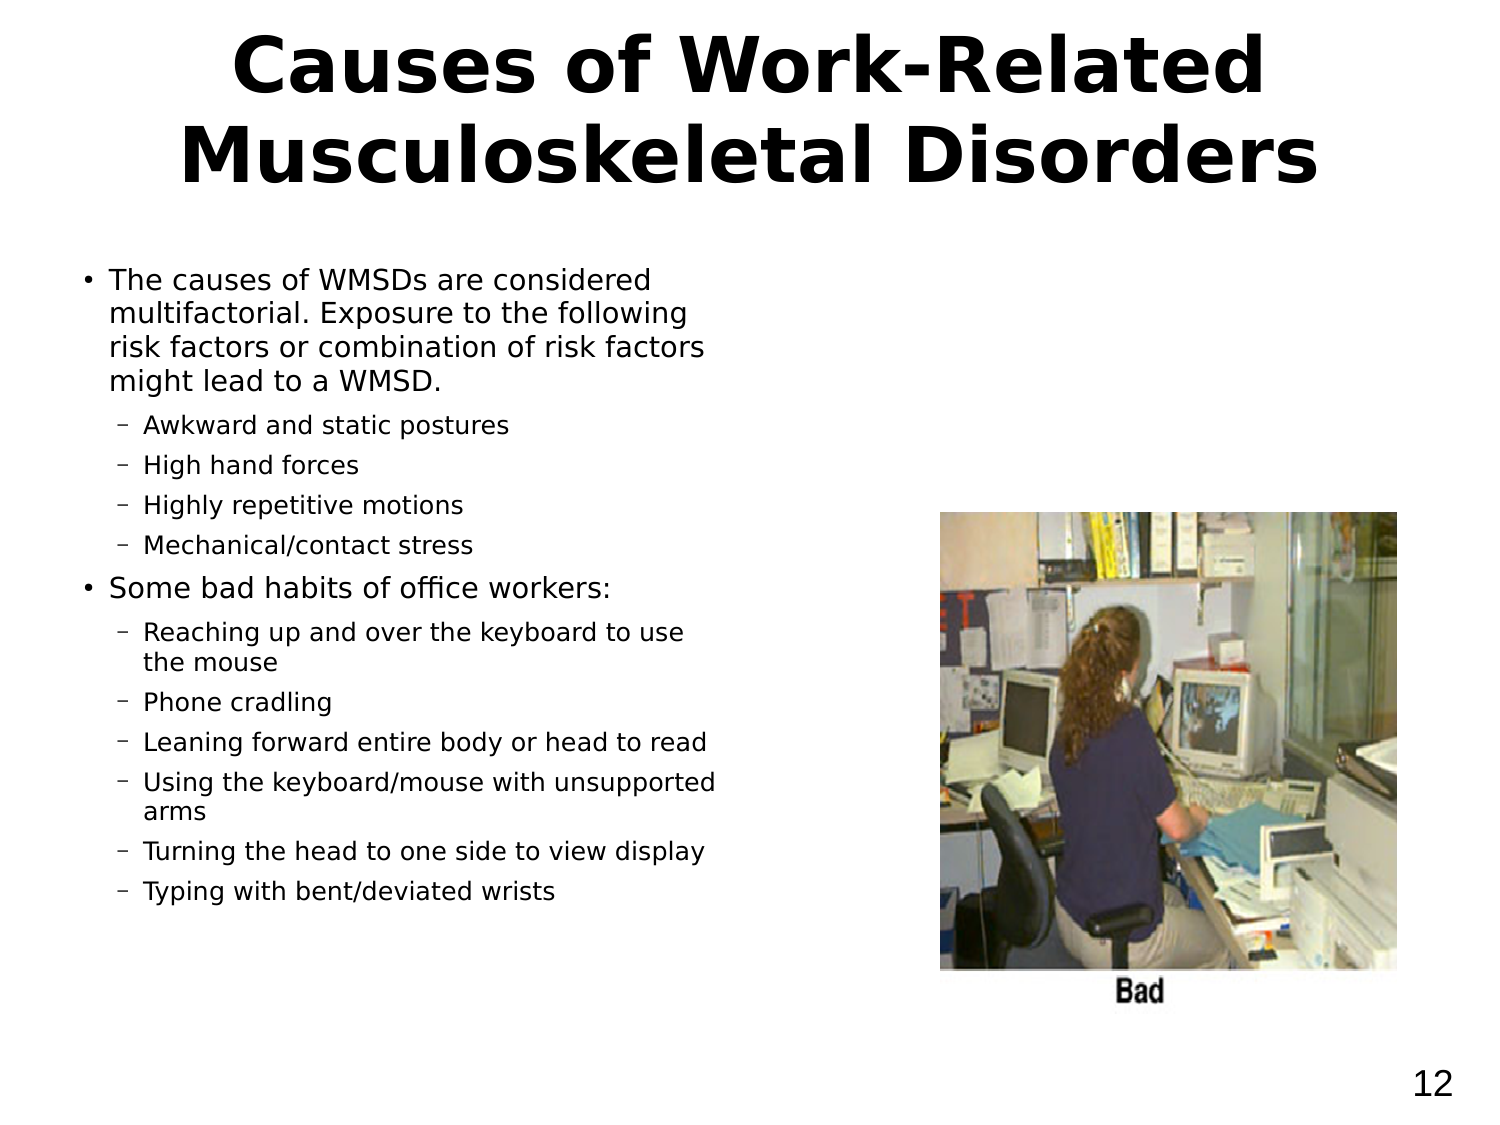

Causes of Work-Related Musculoskeletal Disorders
# The causes of WMSDs are considered multifactorial. Exposure to the following risk factors or combination of risk factors might lead to a WMSD.
Awkward and static postures
High hand forces
Highly repetitive motions
Mechanical/contact stress
Some bad habits of office workers:
Reaching up and over the keyboard to use the mouse
Phone cradling
Leaning forward entire body or head to read
Using the keyboard/mouse with unsupported arms
Turning the head to one side to view display
Typing with bent/deviated wrists